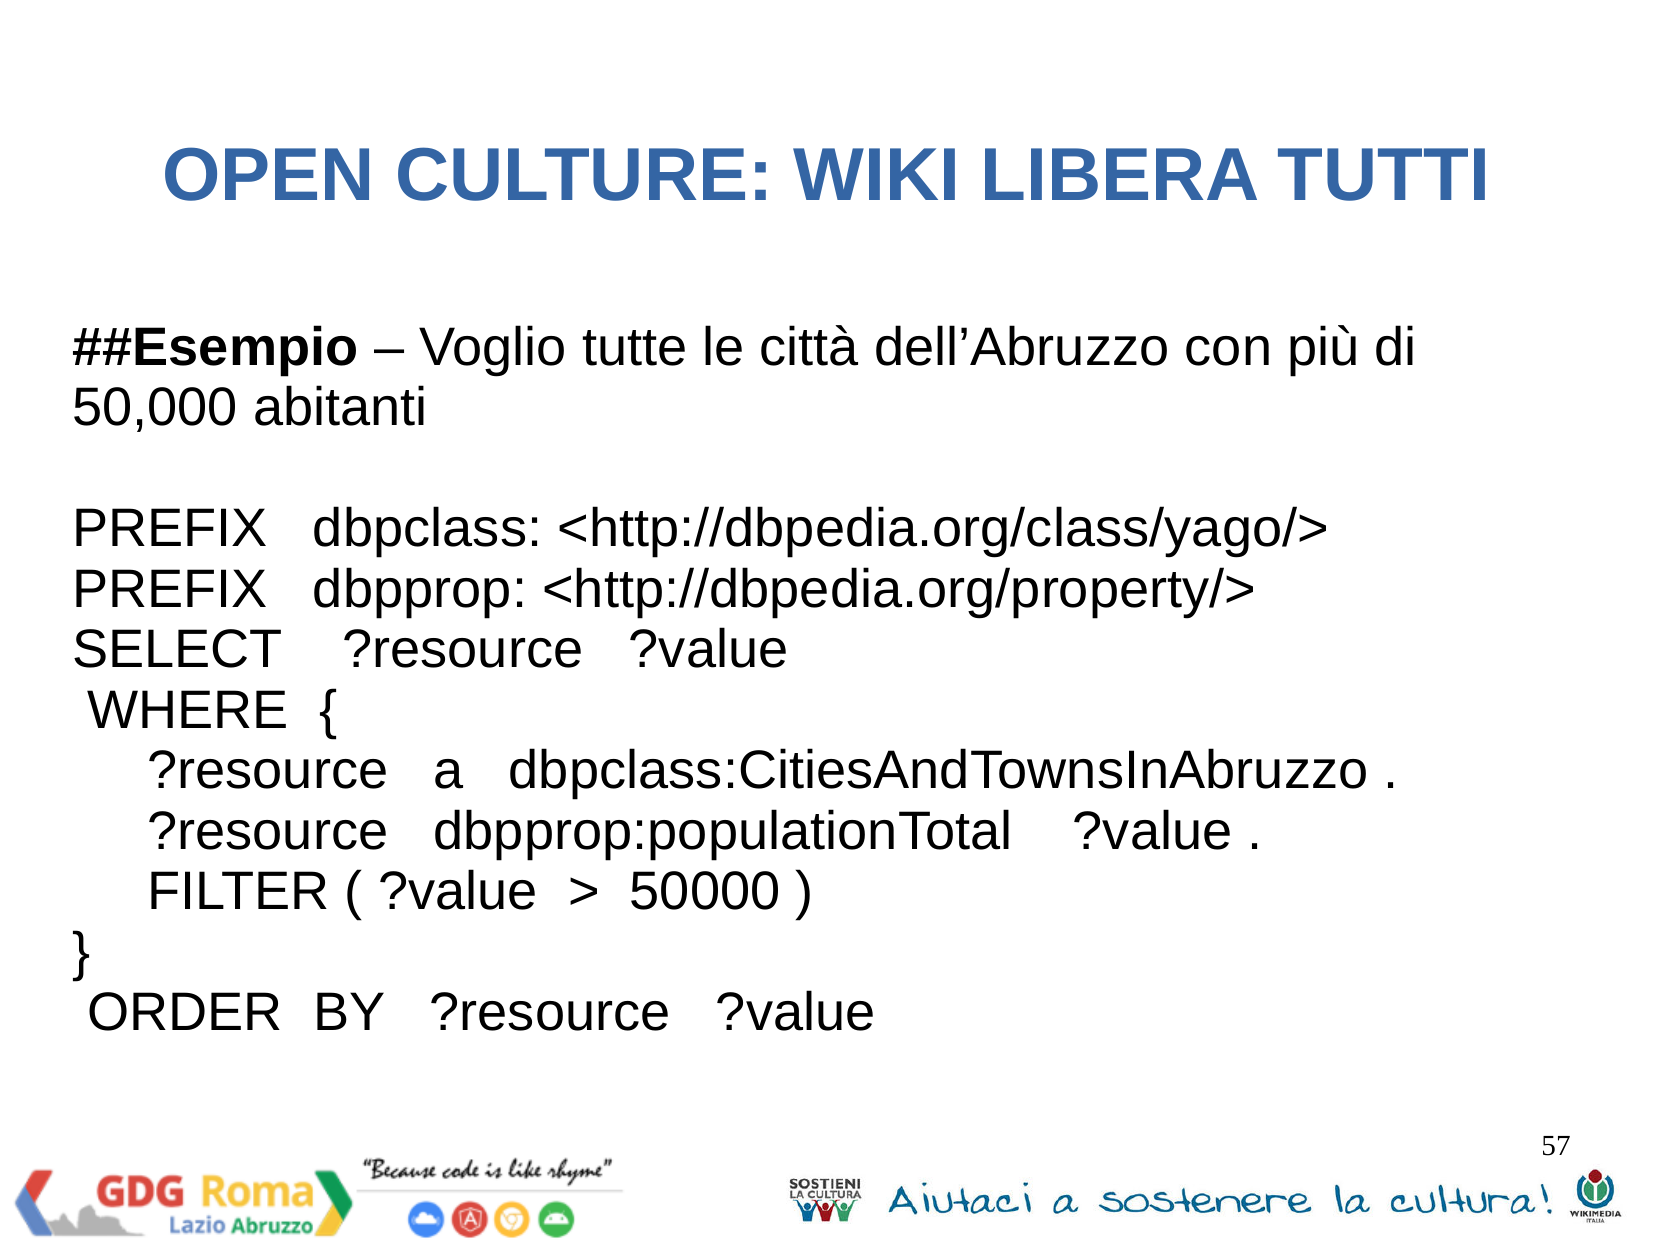

# OPEN CULTURE: WIKI LIBERA TUTTI
##Esempio – Voglio tutte le città dell’Abruzzo con più di 50,000 abitanti
PREFIX dbpclass: <http://dbpedia.org/class/yago/>
PREFIX dbpprop: <http://dbpedia.org/property/>
SELECT ?resource ?value
 WHERE {
 ?resource a dbpclass:CitiesAndTownsInAbruzzo .
 ?resource dbpprop:populationTotal ?value .
 FILTER ( ?value > 50000 )
}
 ORDER BY ?resource ?value
57